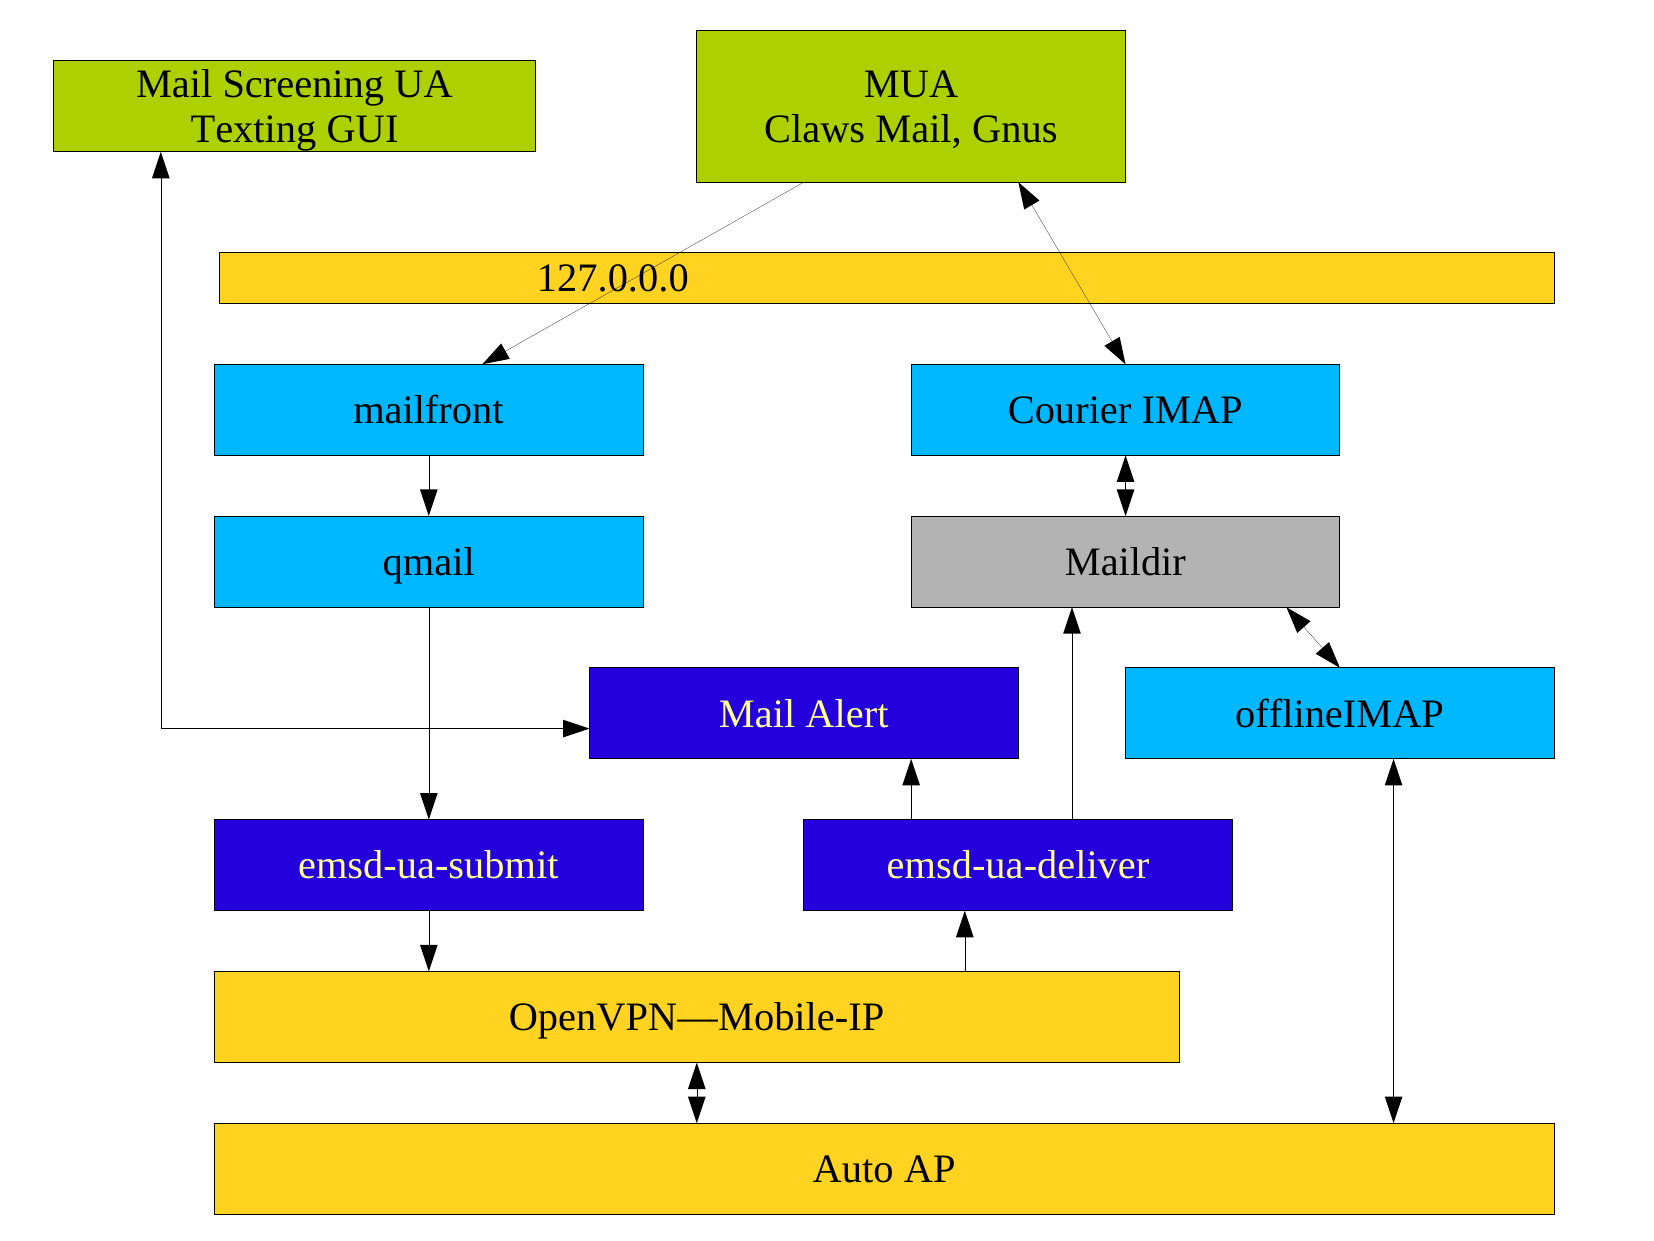

MUA
Claws Mail, Gnus
Mail Screening UA
Texting GUI
 127.0.0.0
mailfront
Courier IMAP
qmail
Maildir
Mail Alert
offlineIMAP
emsd-ua-submit
emsd-ua-deliver
OpenVPN—Mobile-IP
Auto AP